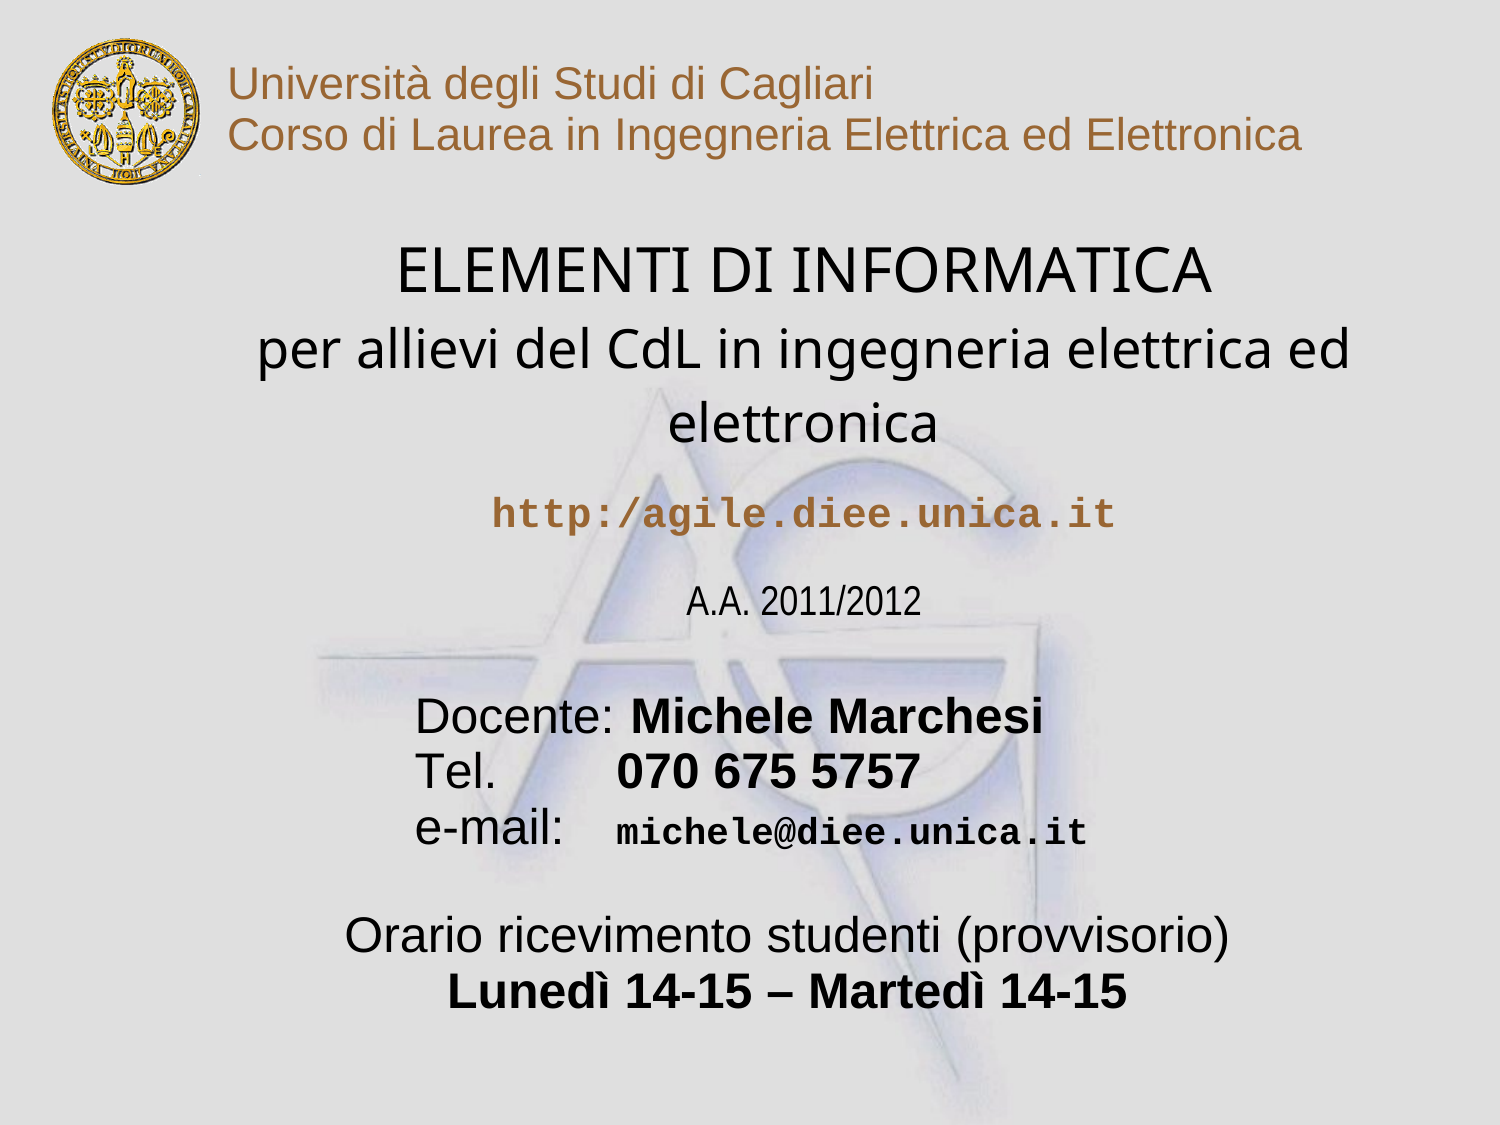

Università degli Studi di Cagliari
Corso di Laurea in Ingegneria Elettrica ed Elettronica
# ELEMENTI DI INFORMATICA per allievi del CdL in ingegneria elettrica ed elettronica
http:/agile.diee.unica.it
A.A. 2011/2012
Docente:	 Michele Marchesi
Tel. 	070 675 5757
e-mail: 	michele@diee.unica.it
Orario ricevimento studenti (provvisorio)
Lunedì 14-15 – Martedì 14-15